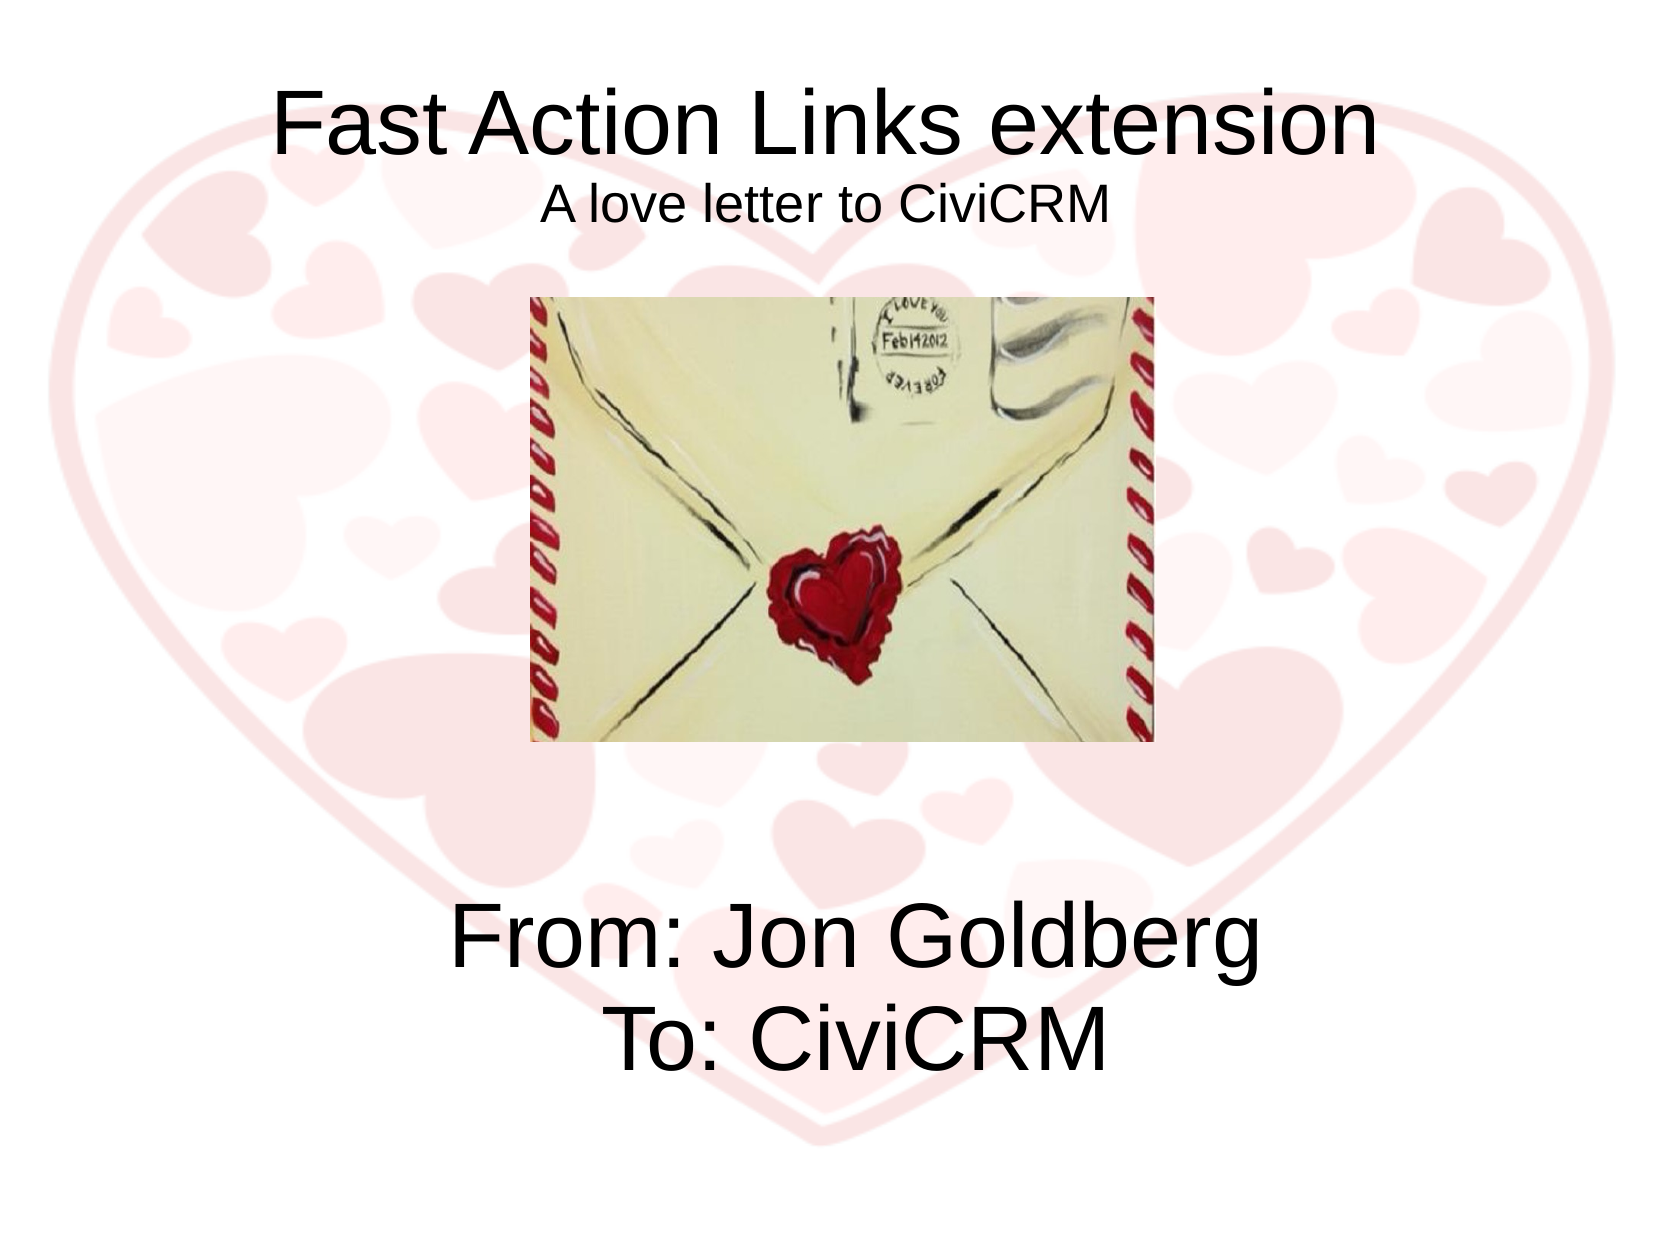

# Fast Action Links extension A love letter to CiviCRM
Perfect together
From: Jon Goldberg
To: CiviCRM